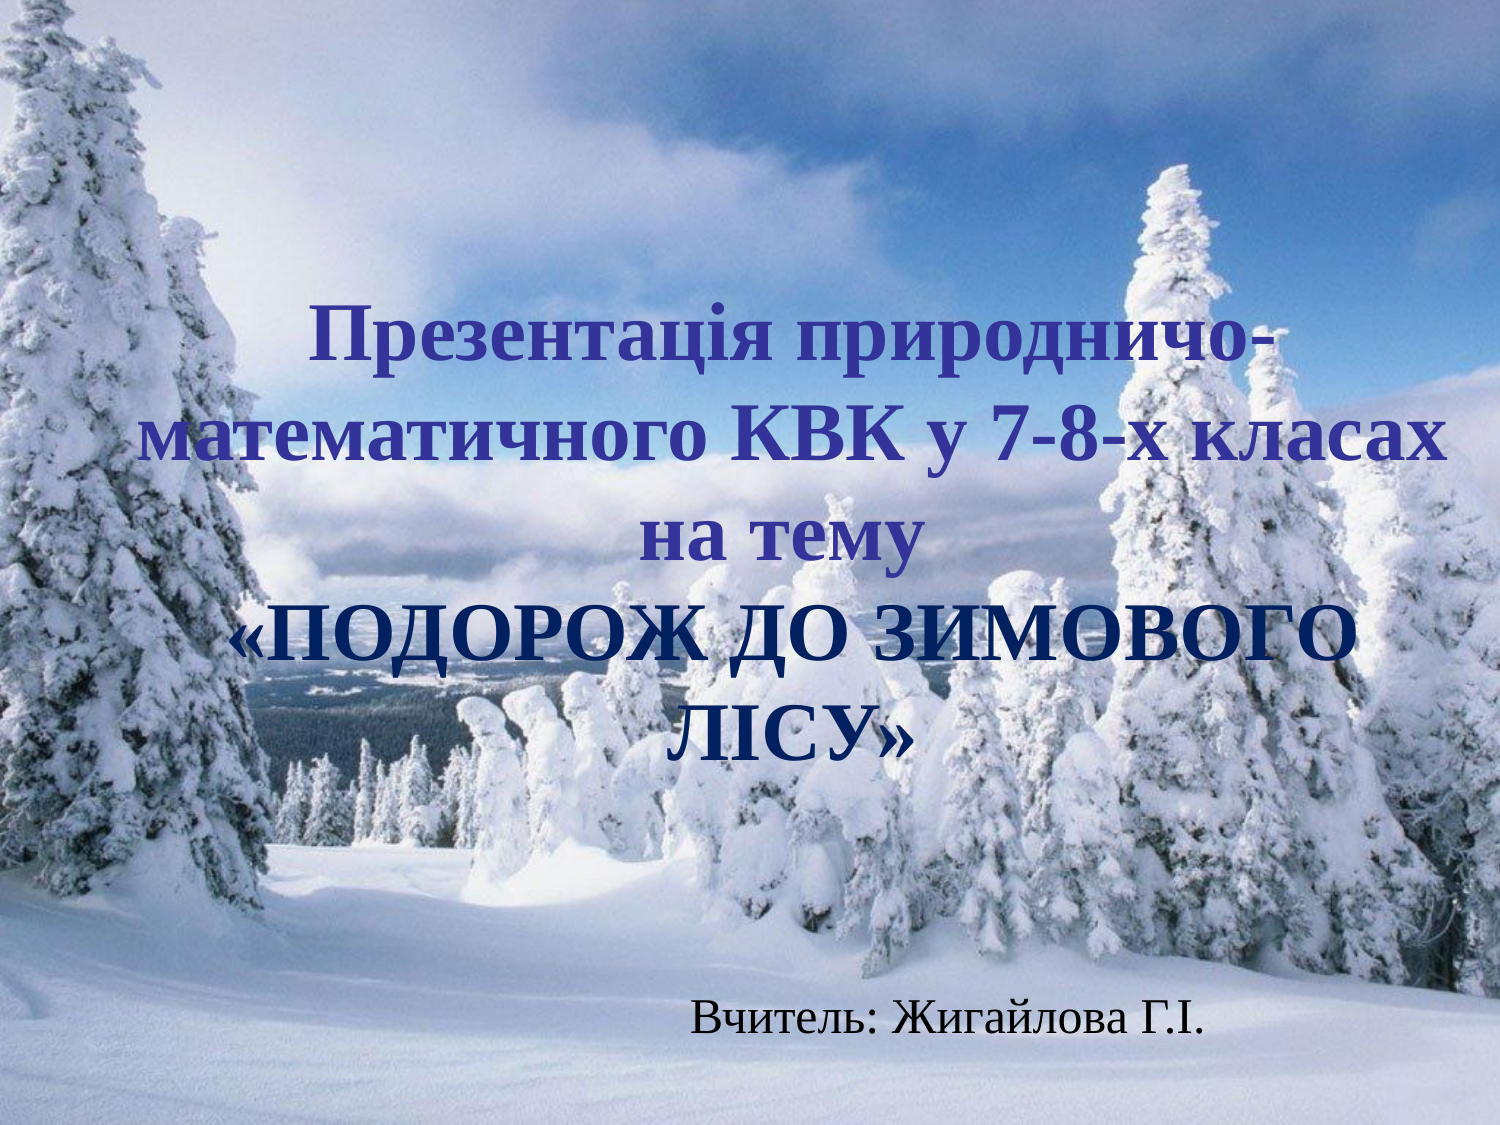

# Презентація природничо-математичного КВК у 7-8-х класах на тему «ПОДОРОЖ ДО ЗИМОВОГО ЛІСУ»
Вчитель: Жигайлова Г.І.